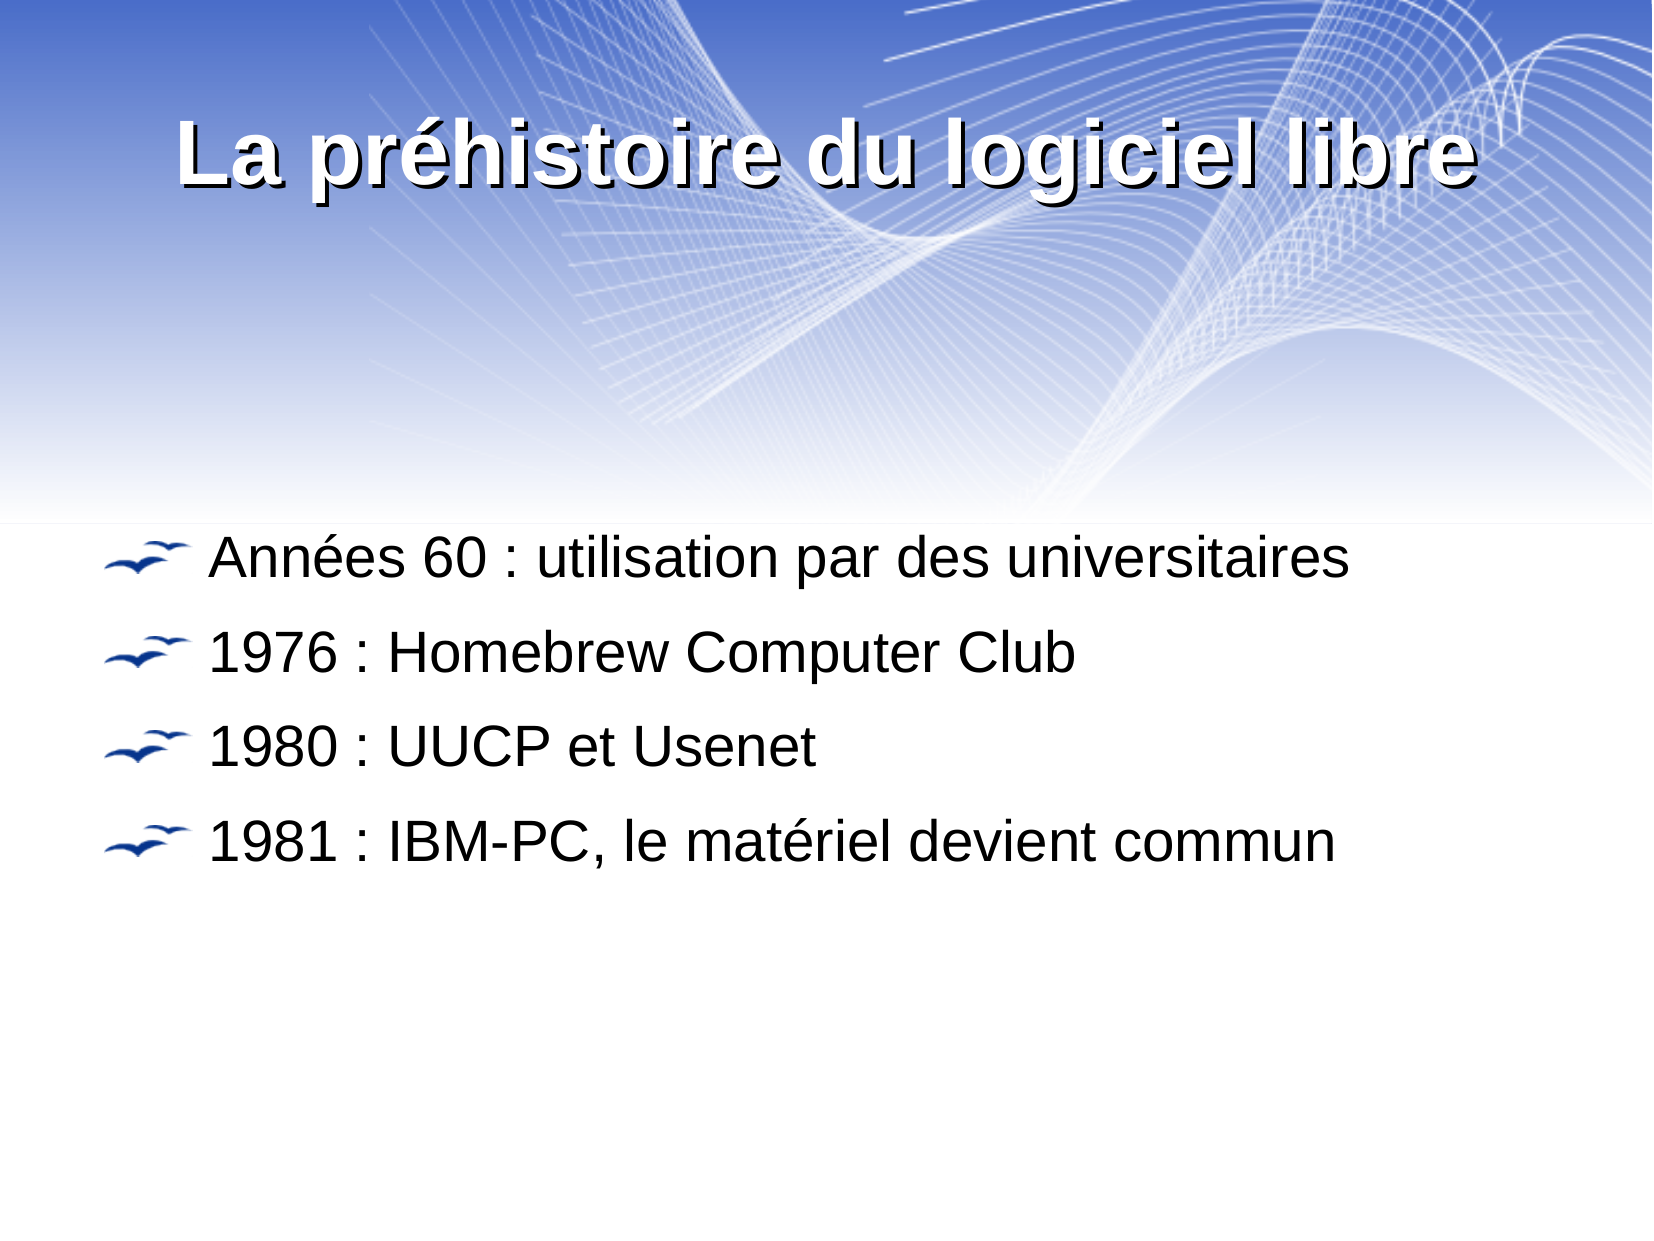

# La préhistoire du logiciel libre
 Années 60 : utilisation par des universitaires
 1976 : Homebrew Computer Club
 1980 : UUCP et Usenet
 1981 : IBM-PC, le matériel devient commun